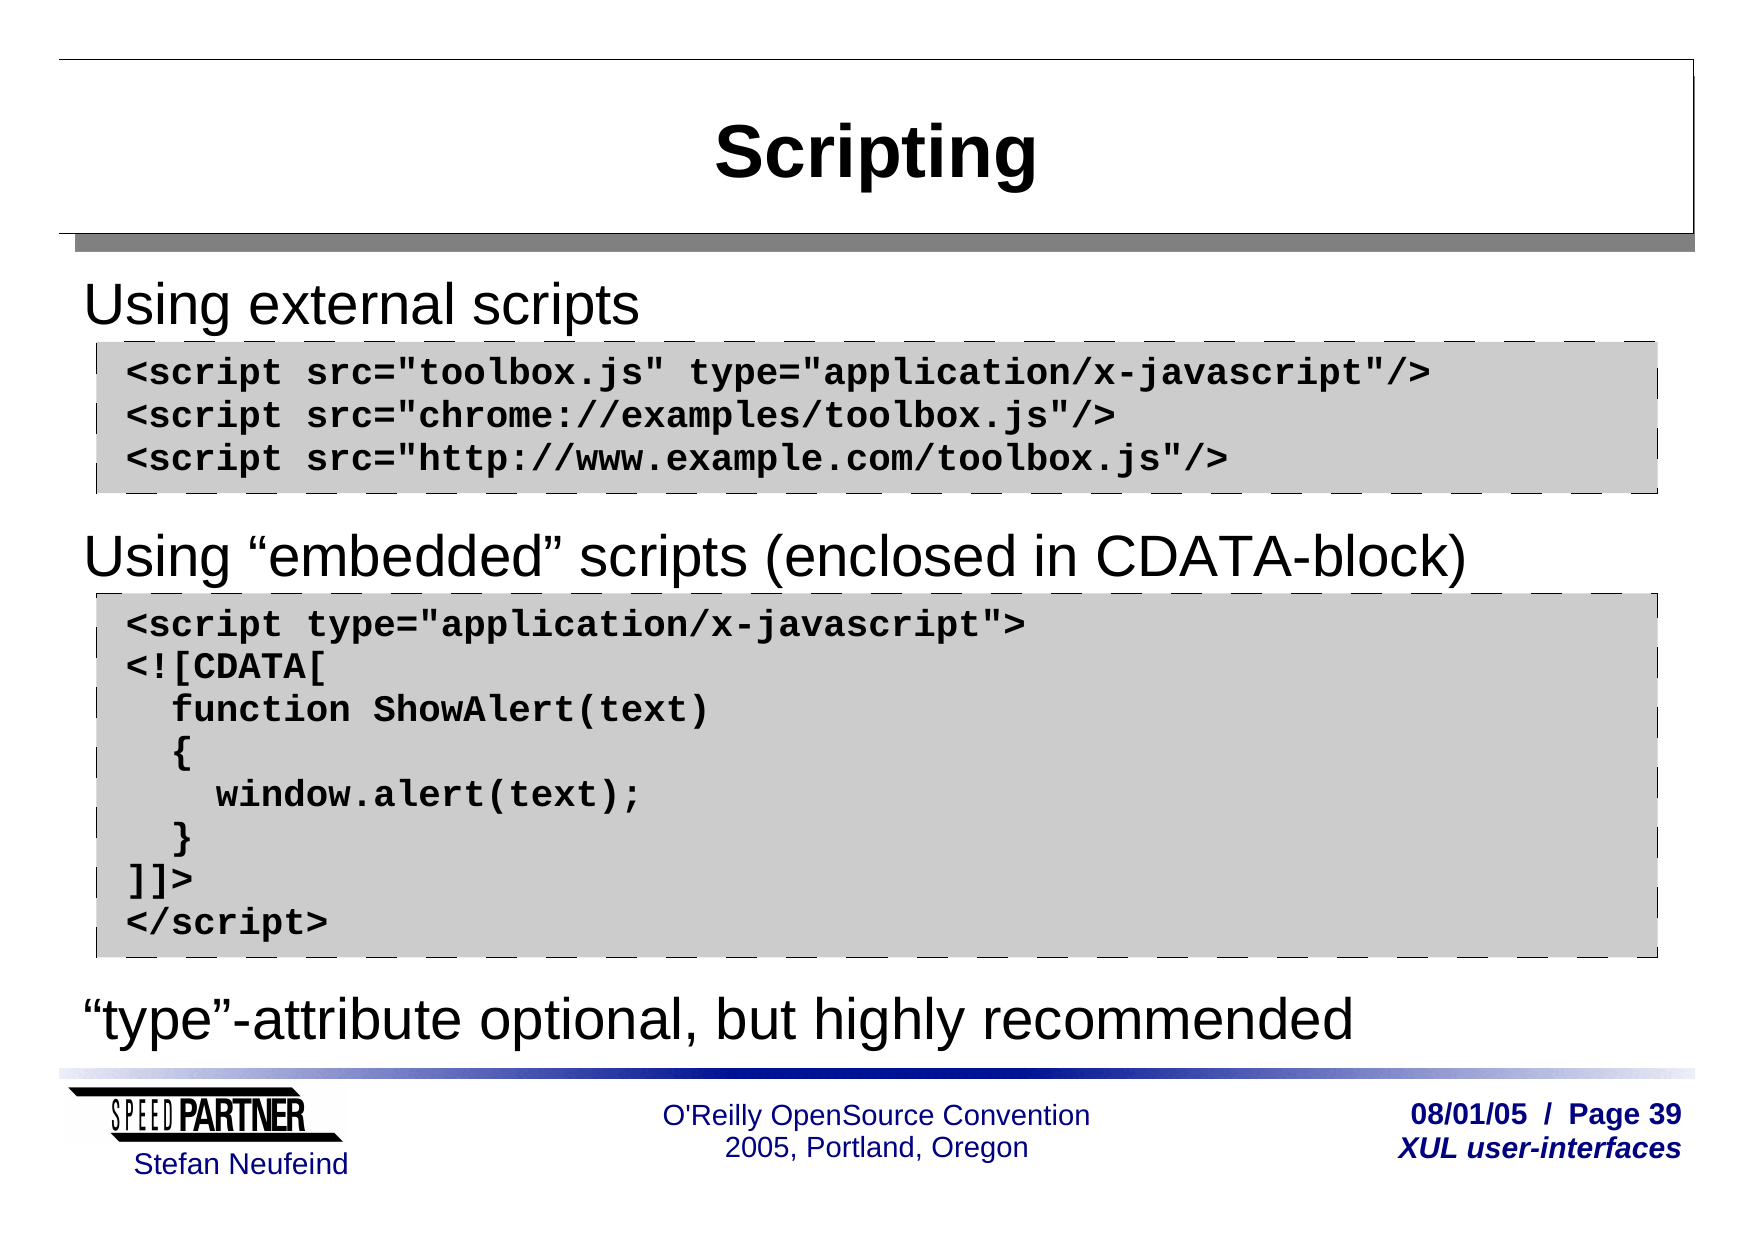

# Scripting
Using external scripts
<script src="toolbox.js" type="application/x-javascript"/>
<script src="chrome://examples/toolbox.js"/>
<script src="http://www.example.com/toolbox.js"/>
Using “embedded” scripts (enclosed in CDATA-block)
<script type="application/x-javascript">
<![CDATA[
 function ShowAlert(text)
 {
 window.alert(text);
 }
]]>
</script>
“type”-attribute optional, but highly recommended